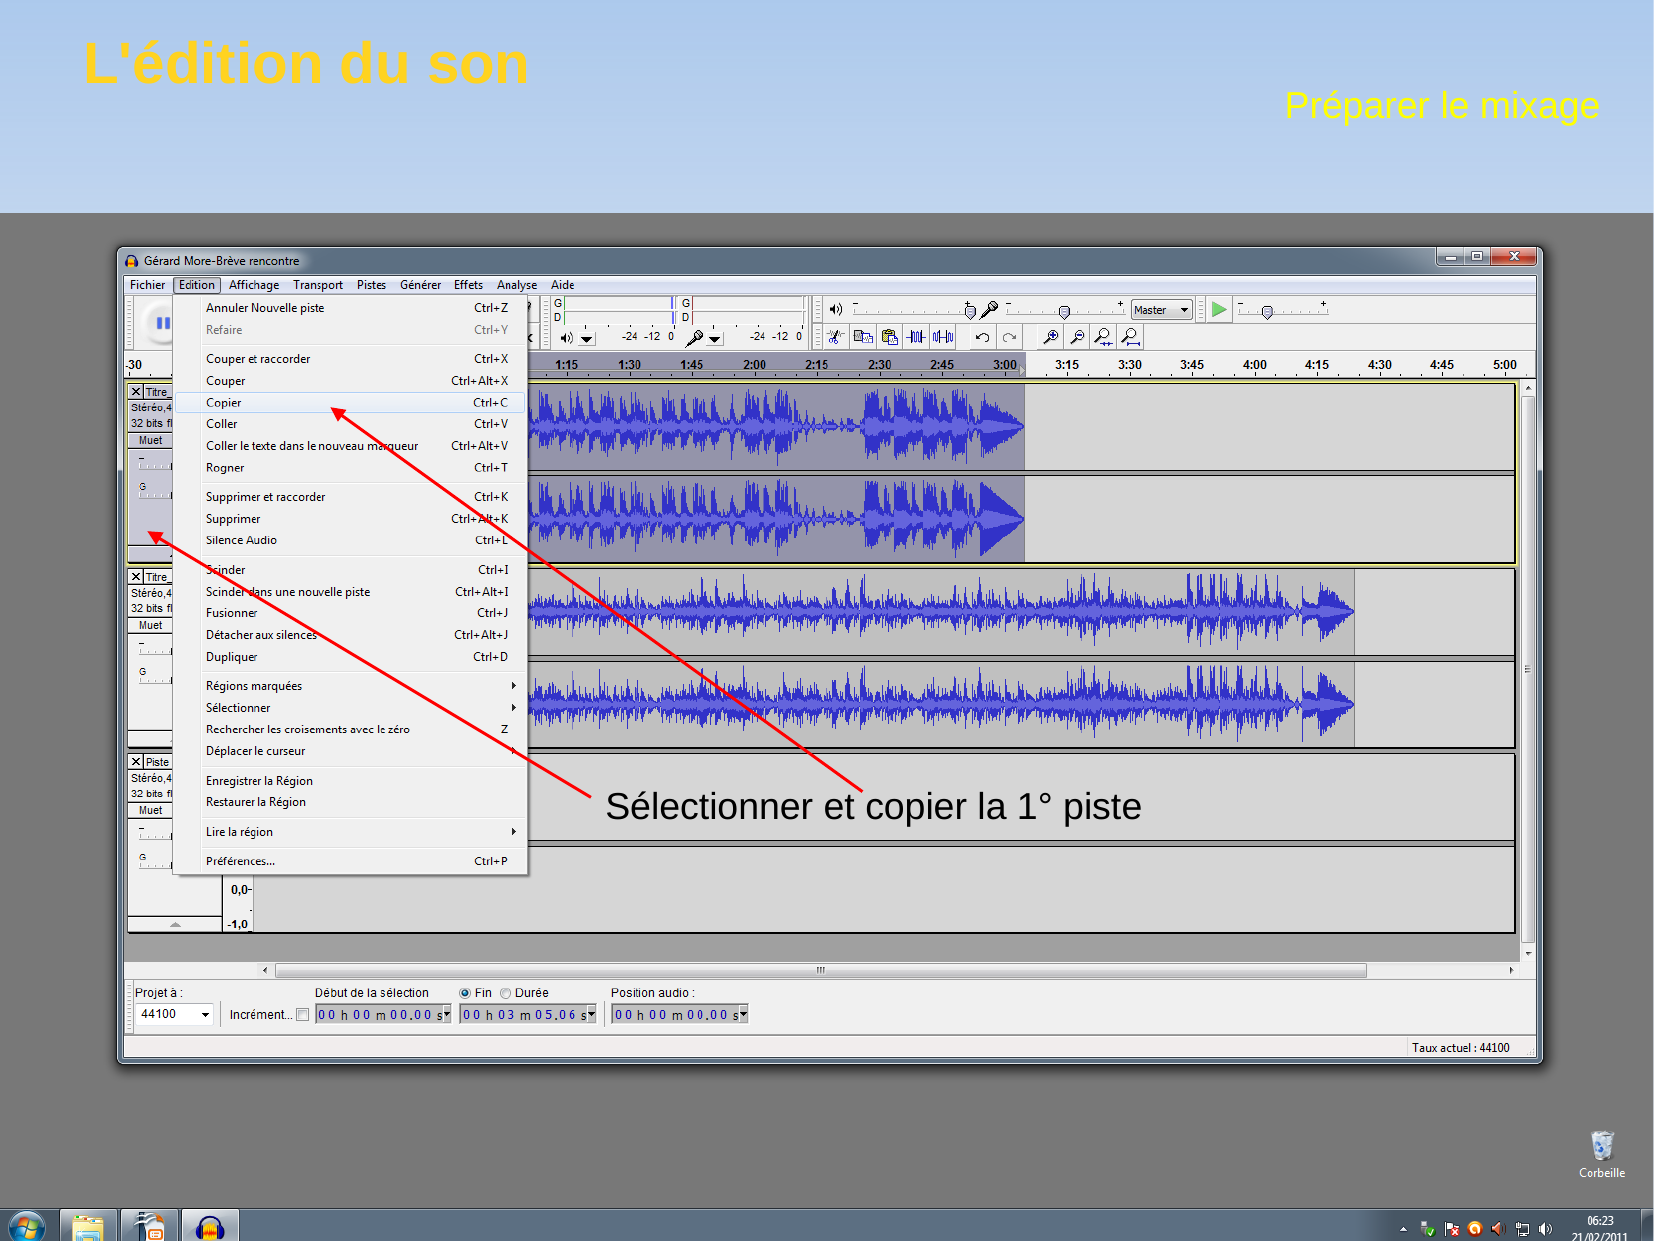

L'édition du son
 Préparer le mixage
#
Sélectionner et copier la 1° piste